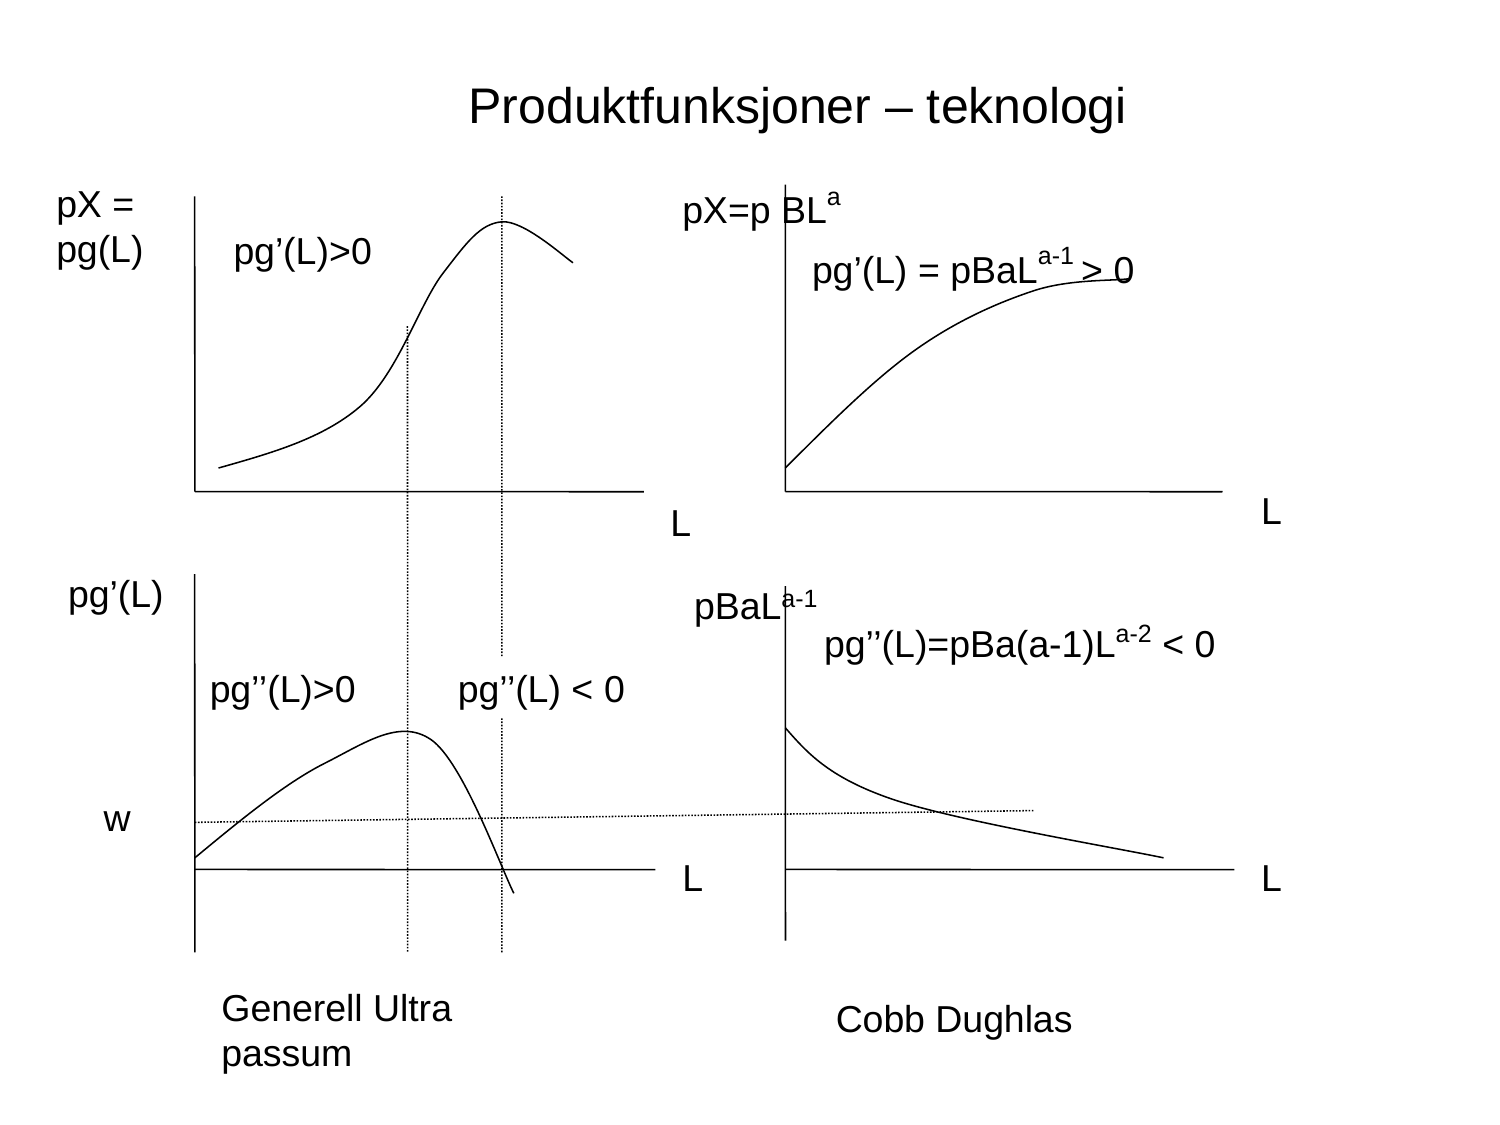

# Produktfunksjoner – teknologi
pX = pg(L)
pX=p BLa
pg’(L)>0
pg’(L) = pBaLa-1 > 0
L
L
pg’(L)
pBaLa-1
pg’’(L)=pBa(a-1)La-2 < 0
pg’’(L)>0
pg’’(L) < 0
w
L
L
Generell Ultra passum
Cobb Dughlas